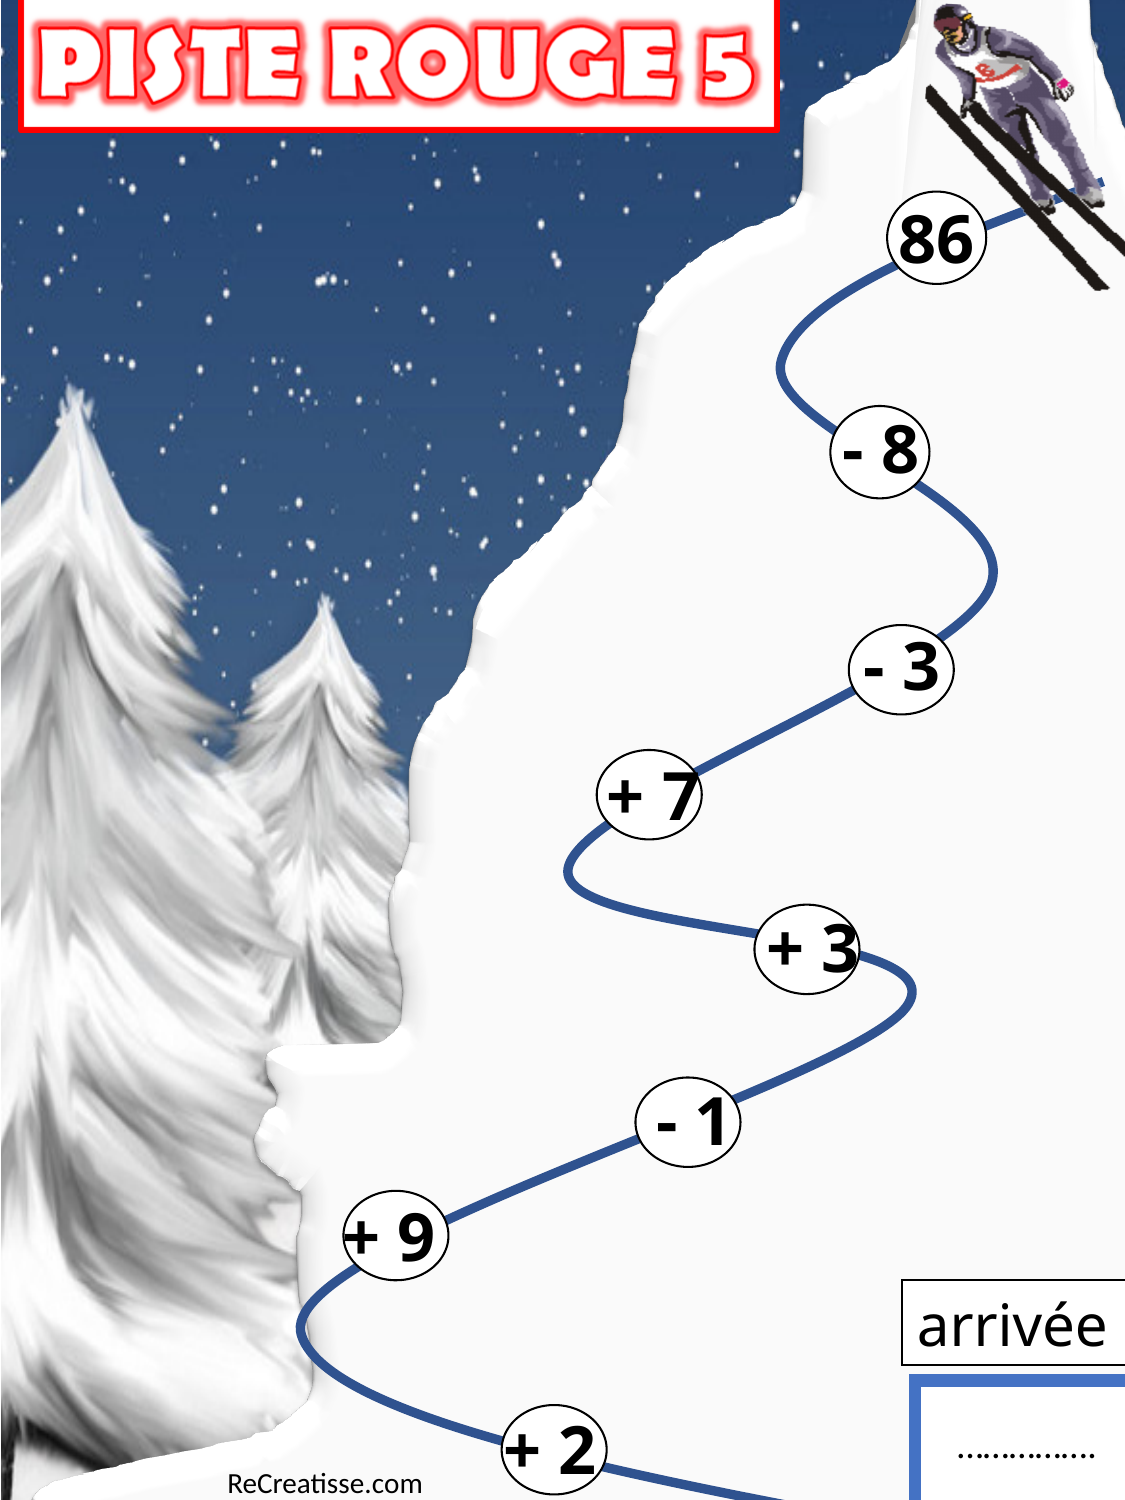

PISTE ROUGE 1
86
départ
- 8
- 3
+ 7
+ 3
- 1
+ 9
arrivée
…………….
+ 2
ReCreatisse.com